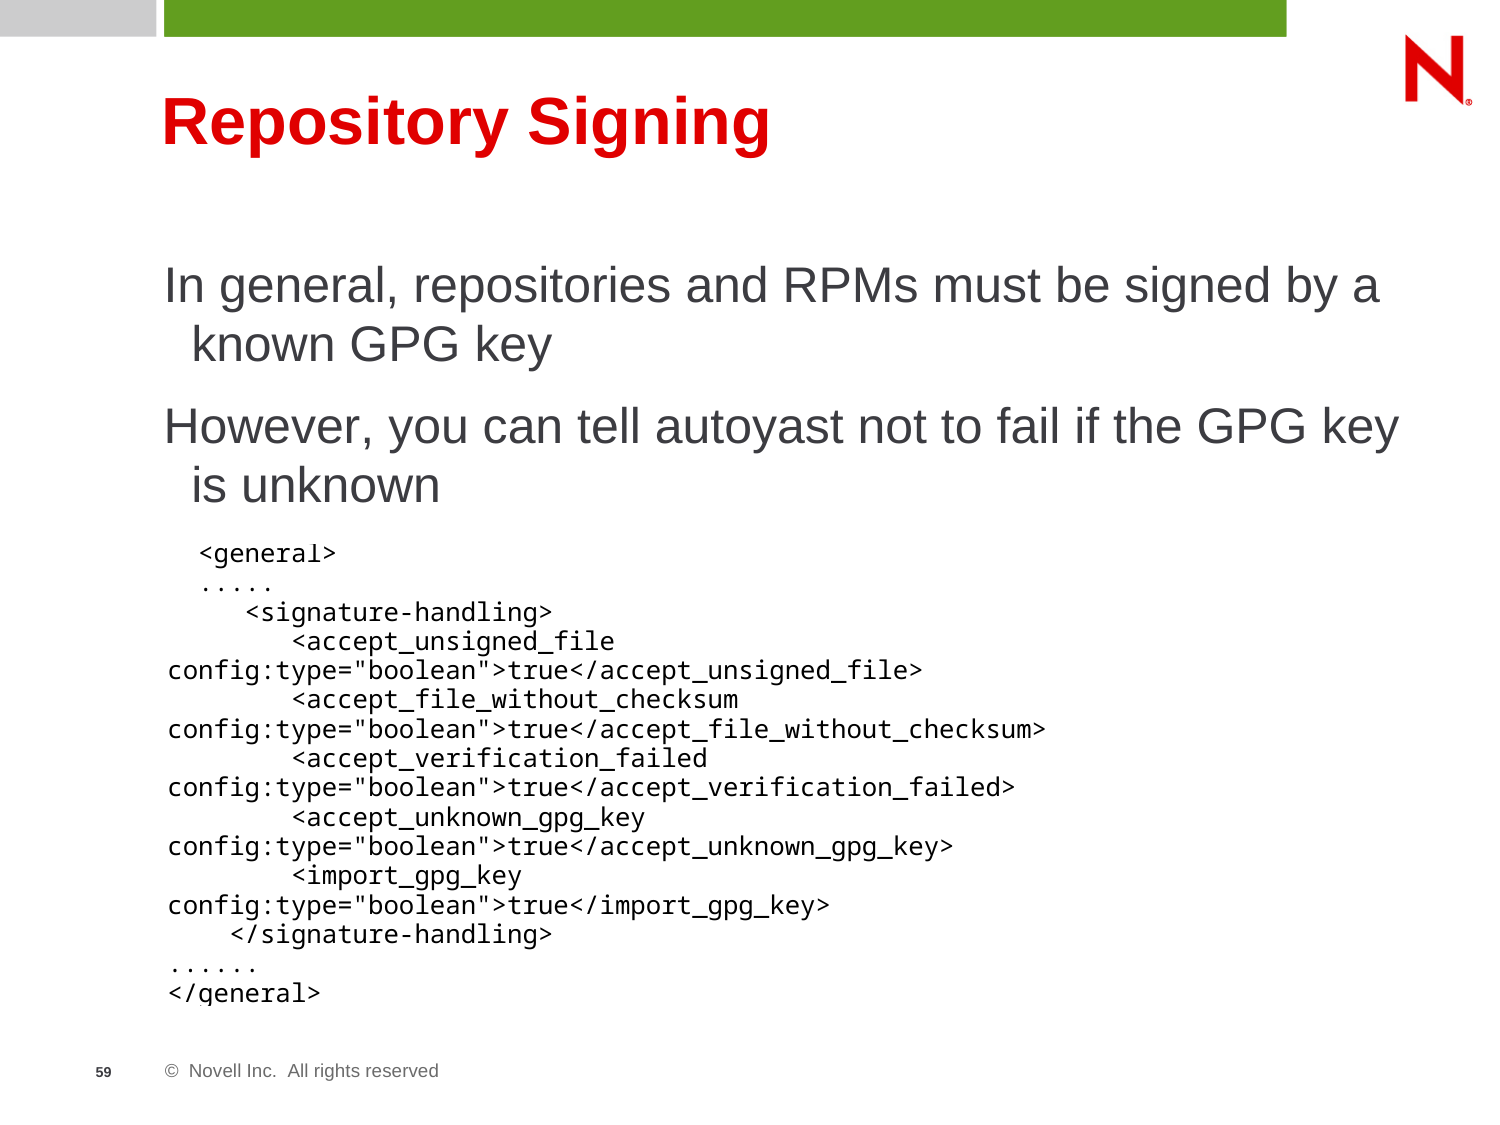

# Repository Signing
In general, repositories and RPMs must be signed by a known GPG key
However, you can tell autoyast not to fail if the GPG key is unknown